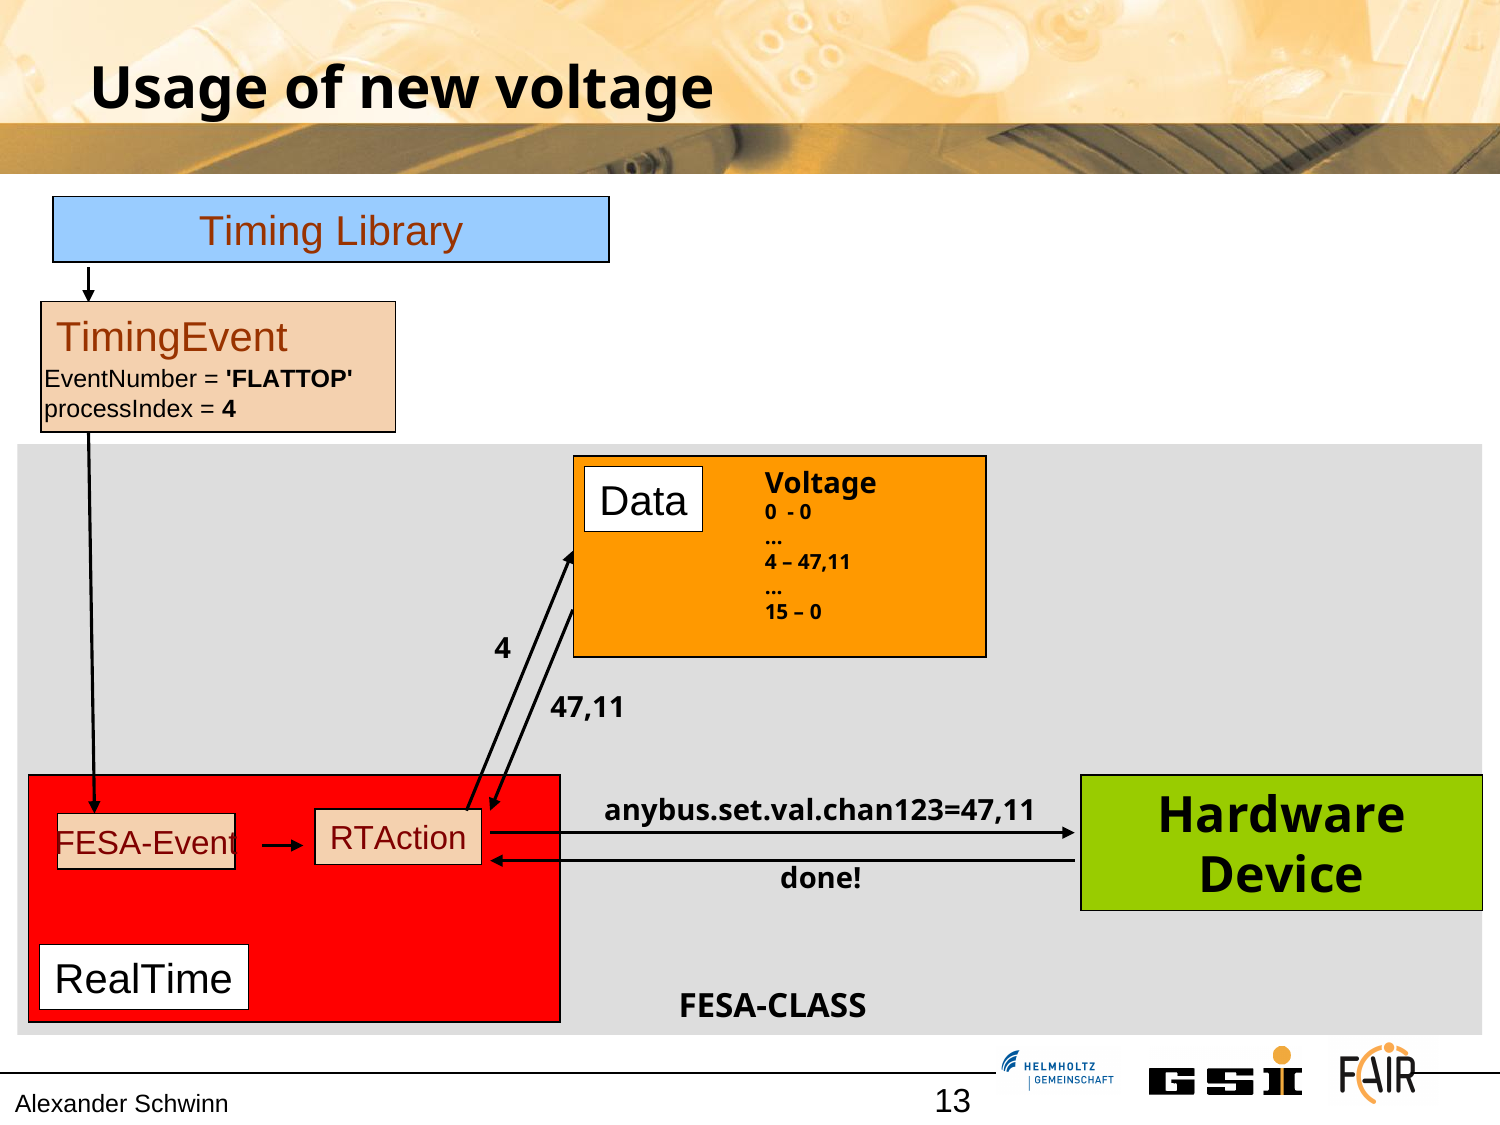

# Usage of new voltage
Timing Library
TimingEvent
EventNumber = 'FLATTOP'
processIndex = 4
Voltage
0 - 0
…
4 – 47,11
...
15 – 0
Data
4
47,11
Hardware Device
anybus.set.val.chan123=47,11
RTAction
FESA-Event
done!
RealTime
FESA-CLASS
13